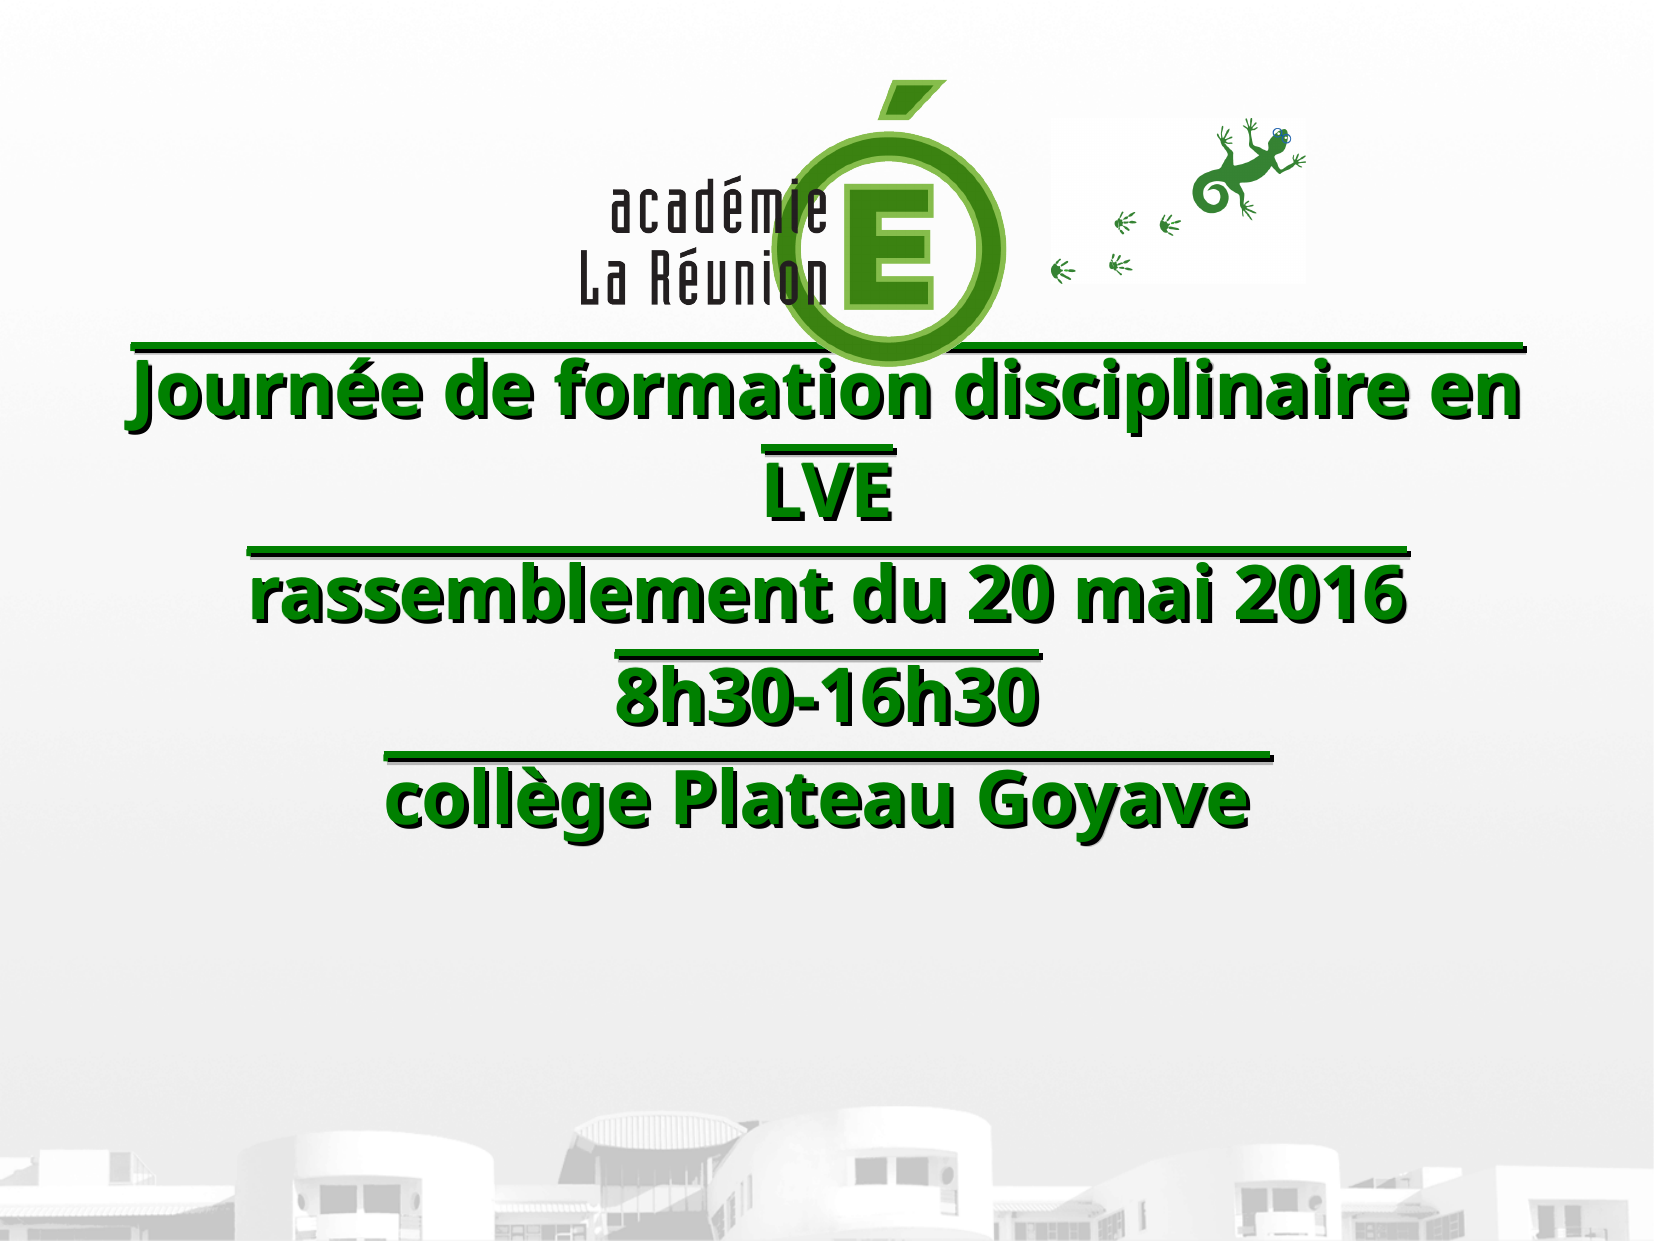

# Journée de formation disciplinaire en LVE rassemblement du 20 mai 2016 8h30-16h30 collège Plateau Goyave